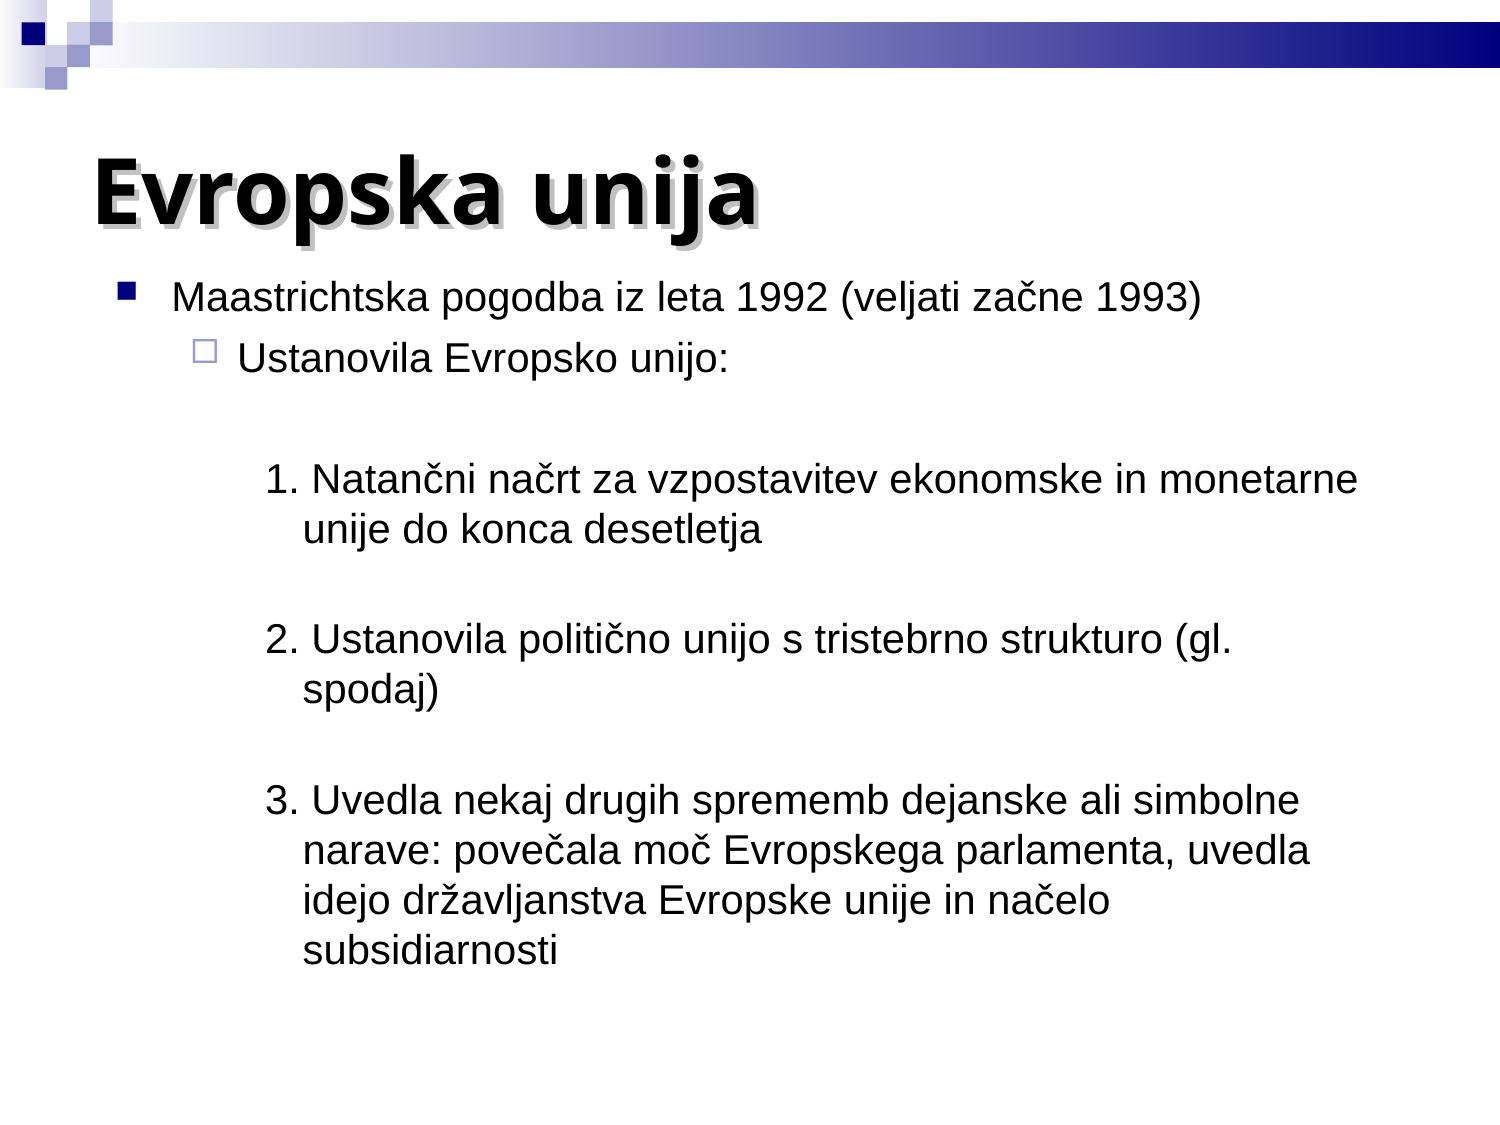

# Evropska unija
Maastrichtska pogodba iz leta 1992 (veljati začne 1993)
Ustanovila Evropsko unijo:
1. Natančni načrt za vzpostavitev ekonomske in monetarne unije do konca desetletja
2. Ustanovila politično unijo s tristebrno strukturo (gl. spodaj)
3. Uvedla nekaj drugih sprememb dejanske ali simbolne narave: povečala moč Evropskega parlamenta, uvedla idejo državljanstva Evropske unije in načelo subsidiarnosti